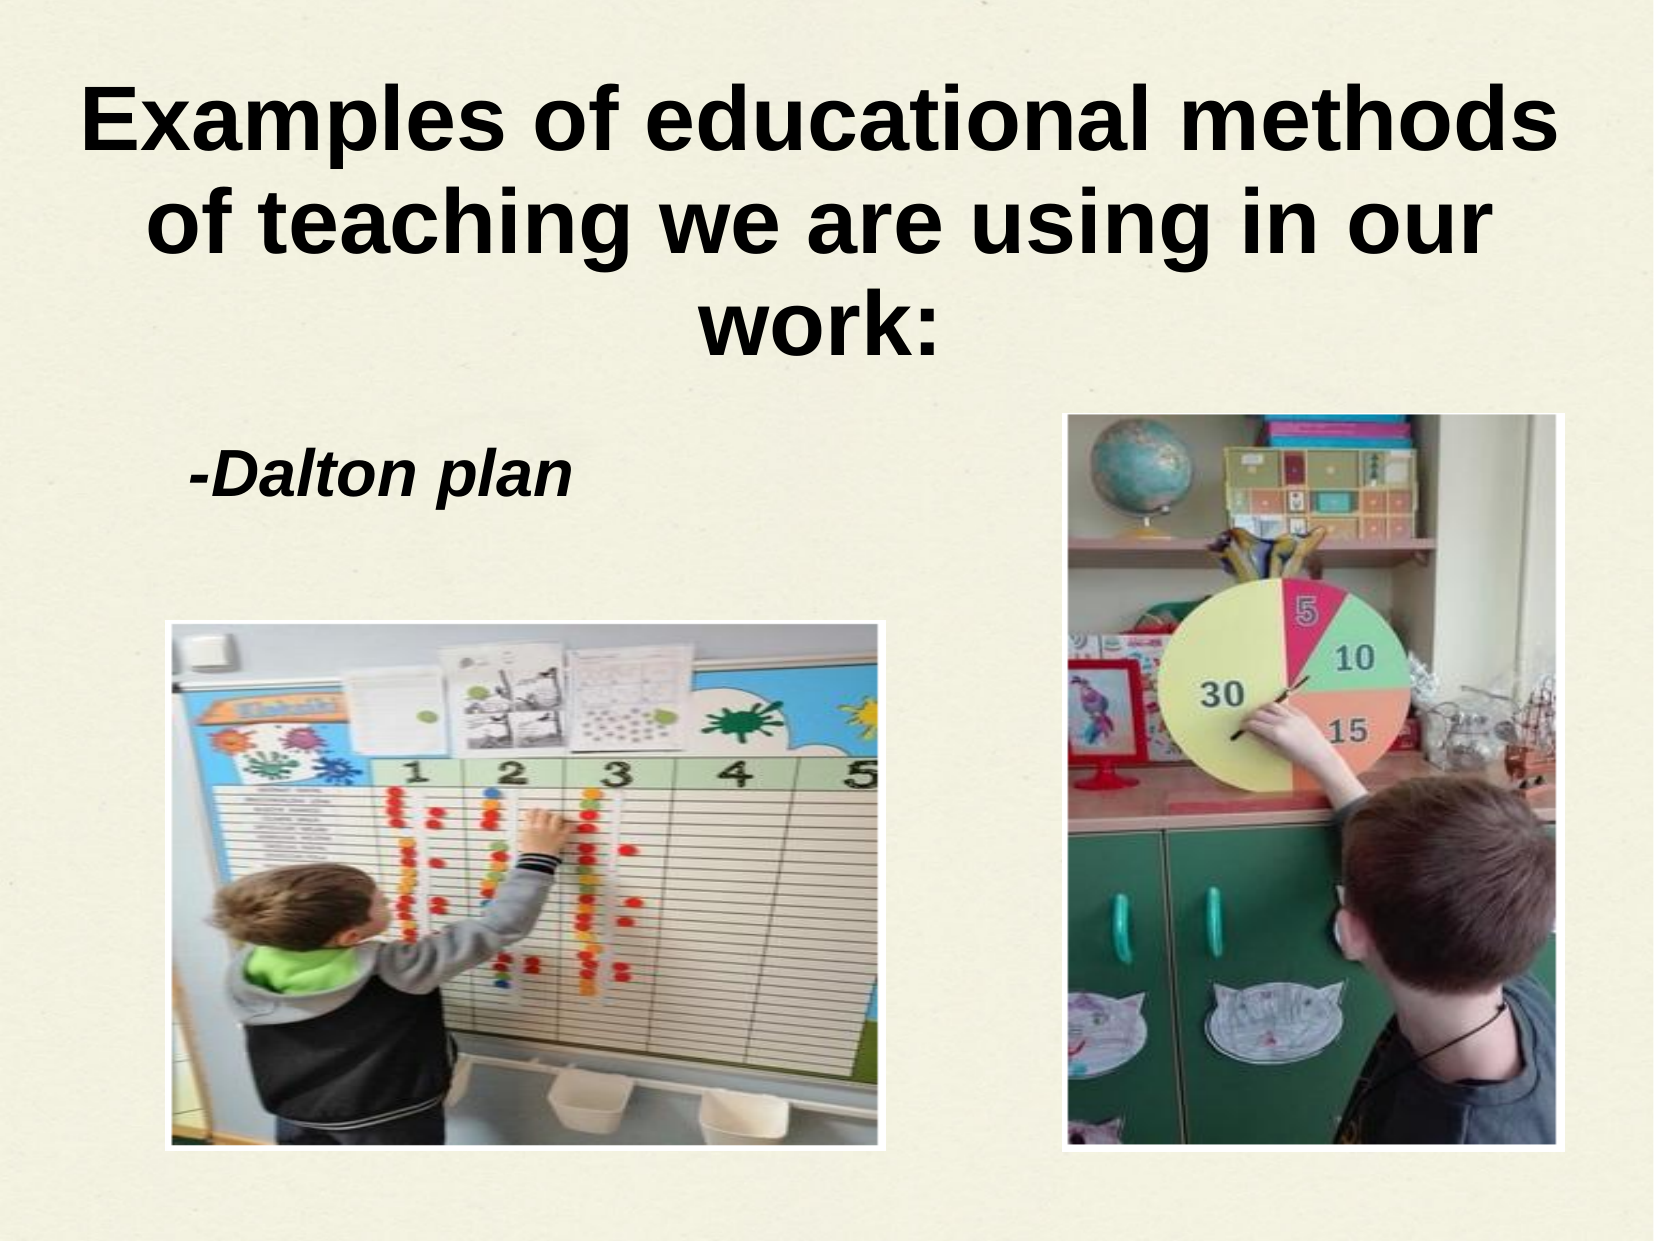

# Examples of educational methods of teaching we are using in our work:
-Dalton plan